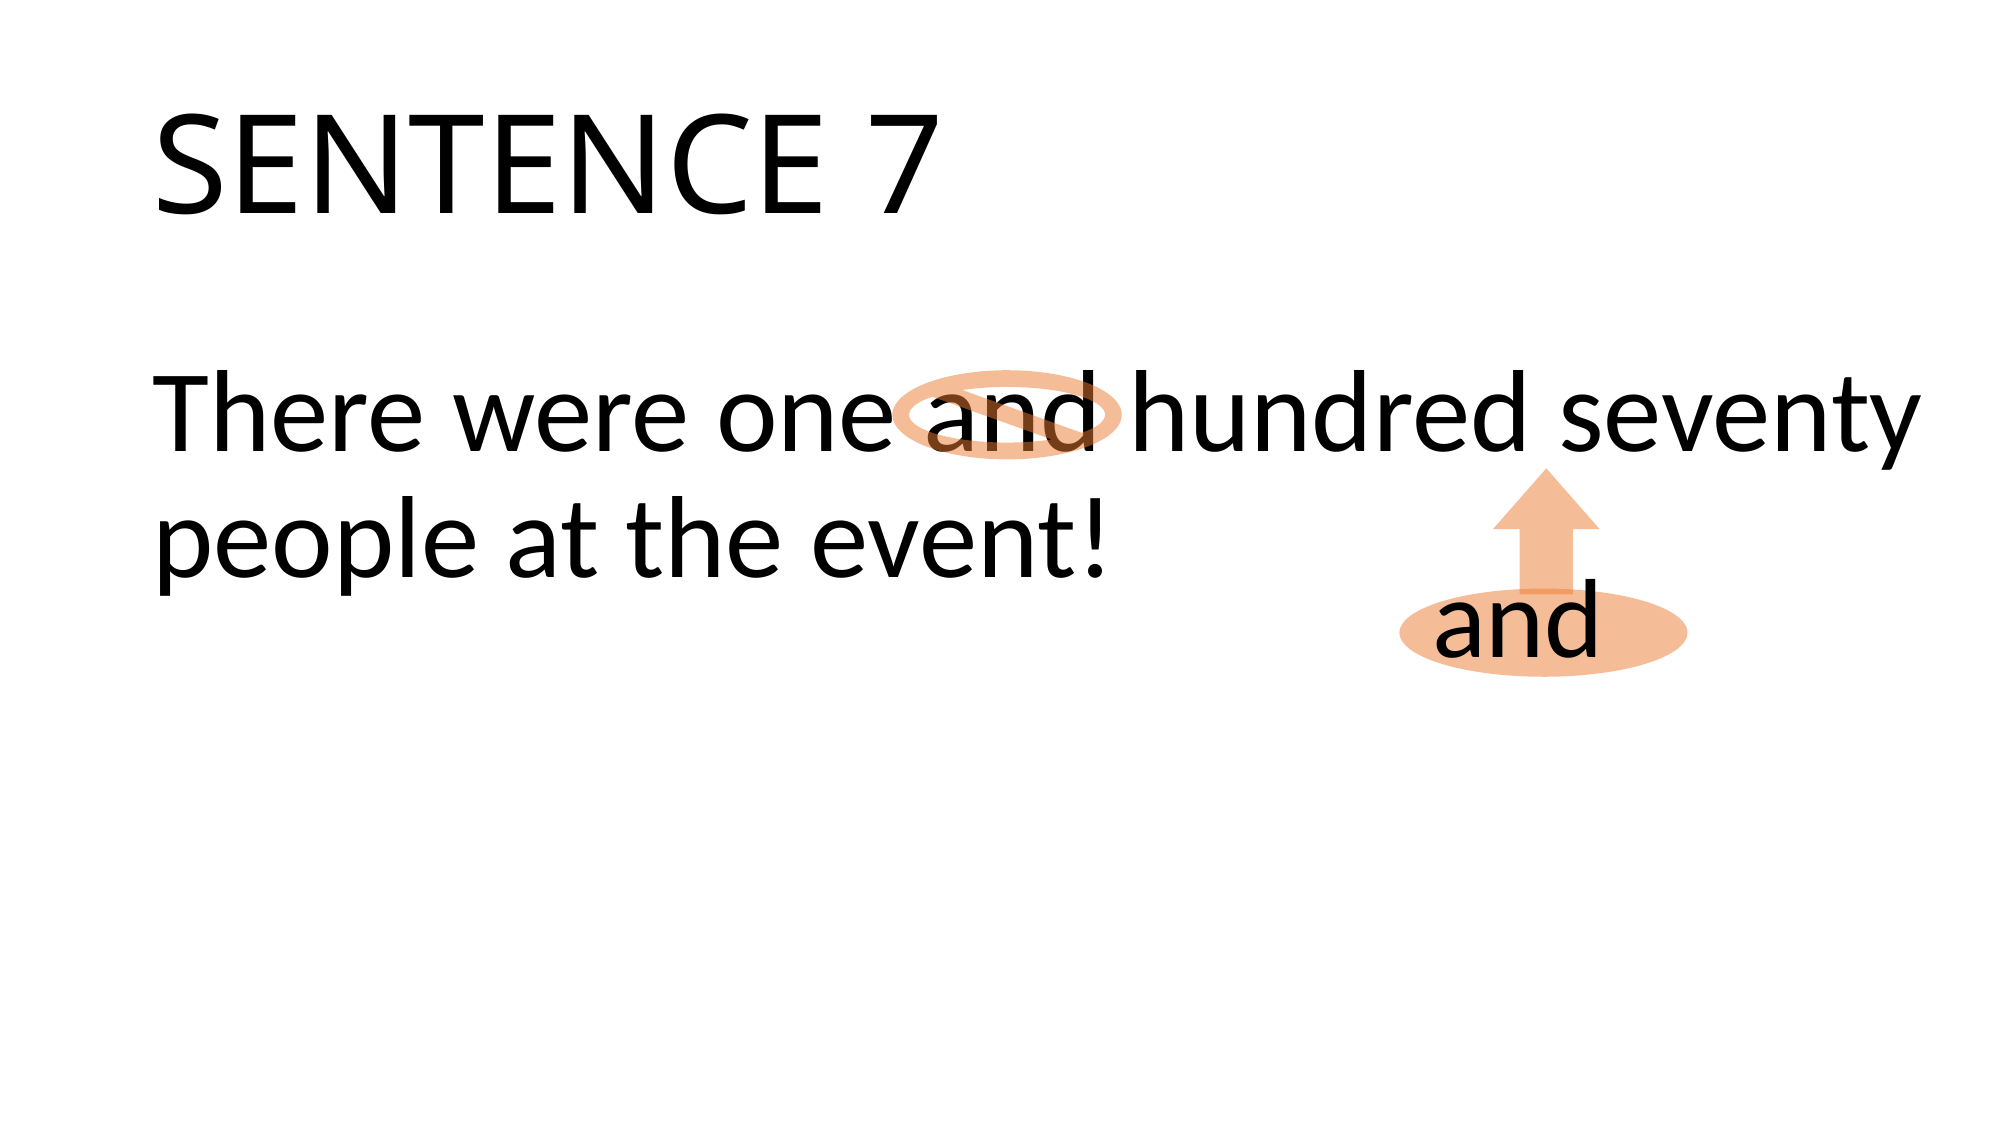

# SENTENCE 7
There were one and hundred seventy people at the event!
and